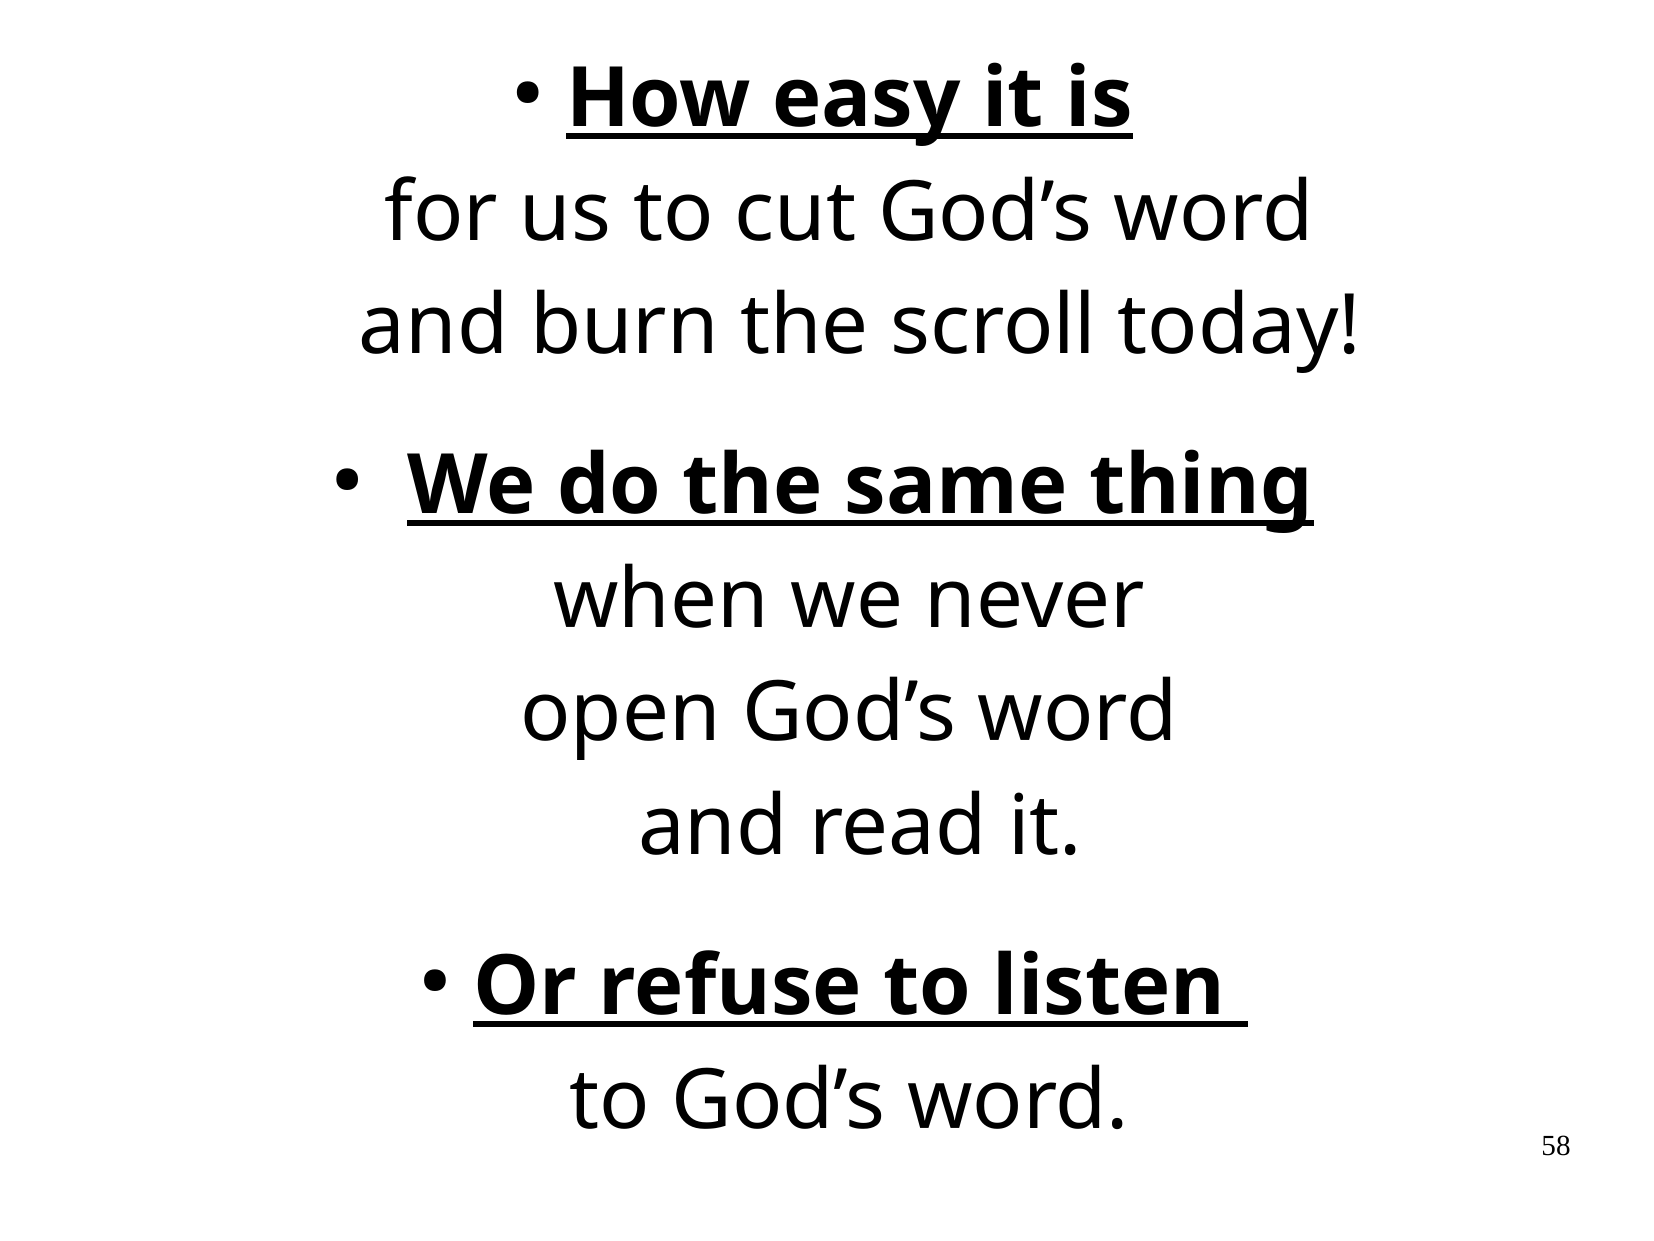

# How easy it is for us to cut God’s word and burn the scroll today!
 We do the same thing
when we never
open God’s word
and read it.
Or refuse to listen
to God’s word.
58